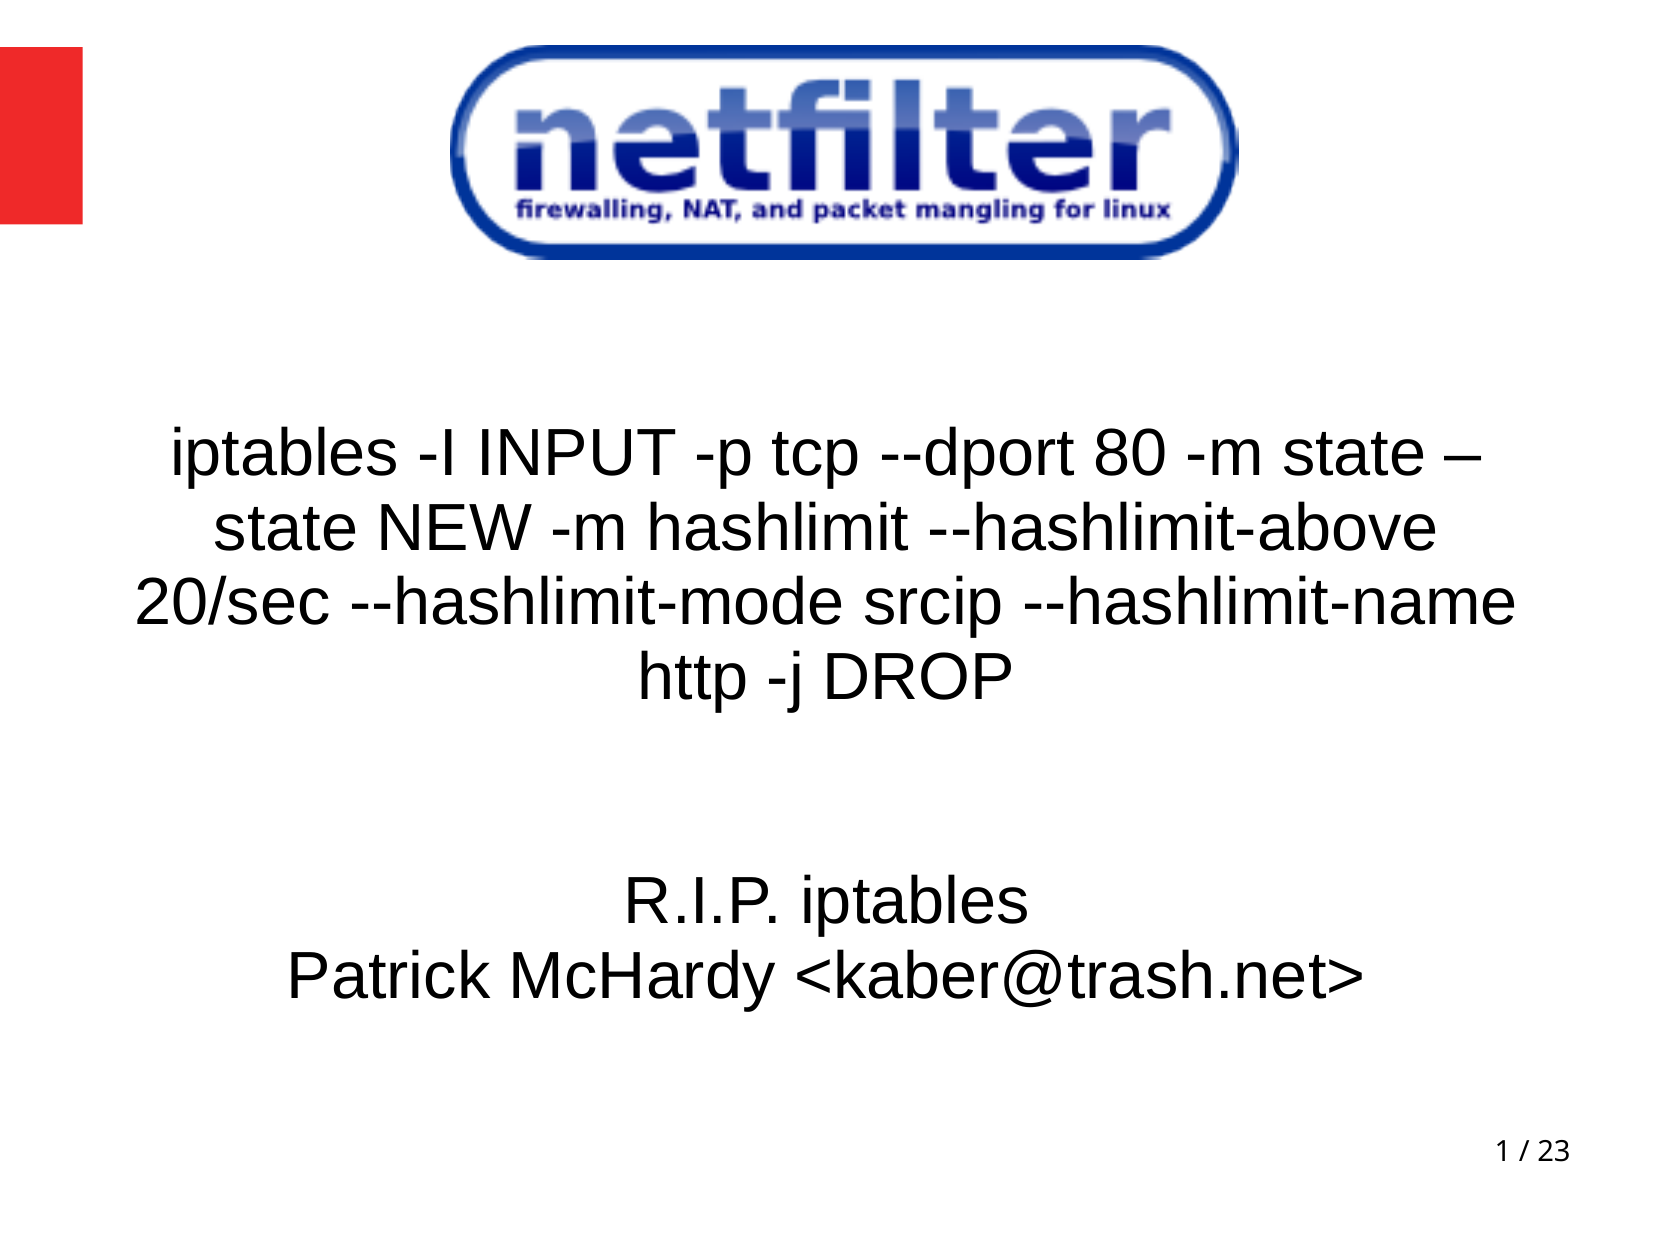

# iptables -I INPUT -p tcp --dport 80 -m state –state NEW -m hashlimit --hashlimit-above 20/sec --hashlimit-mode srcip --hashlimit-name http -j DROP
R.I.P. iptables
Patrick McHardy <kaber@trash.net>
1